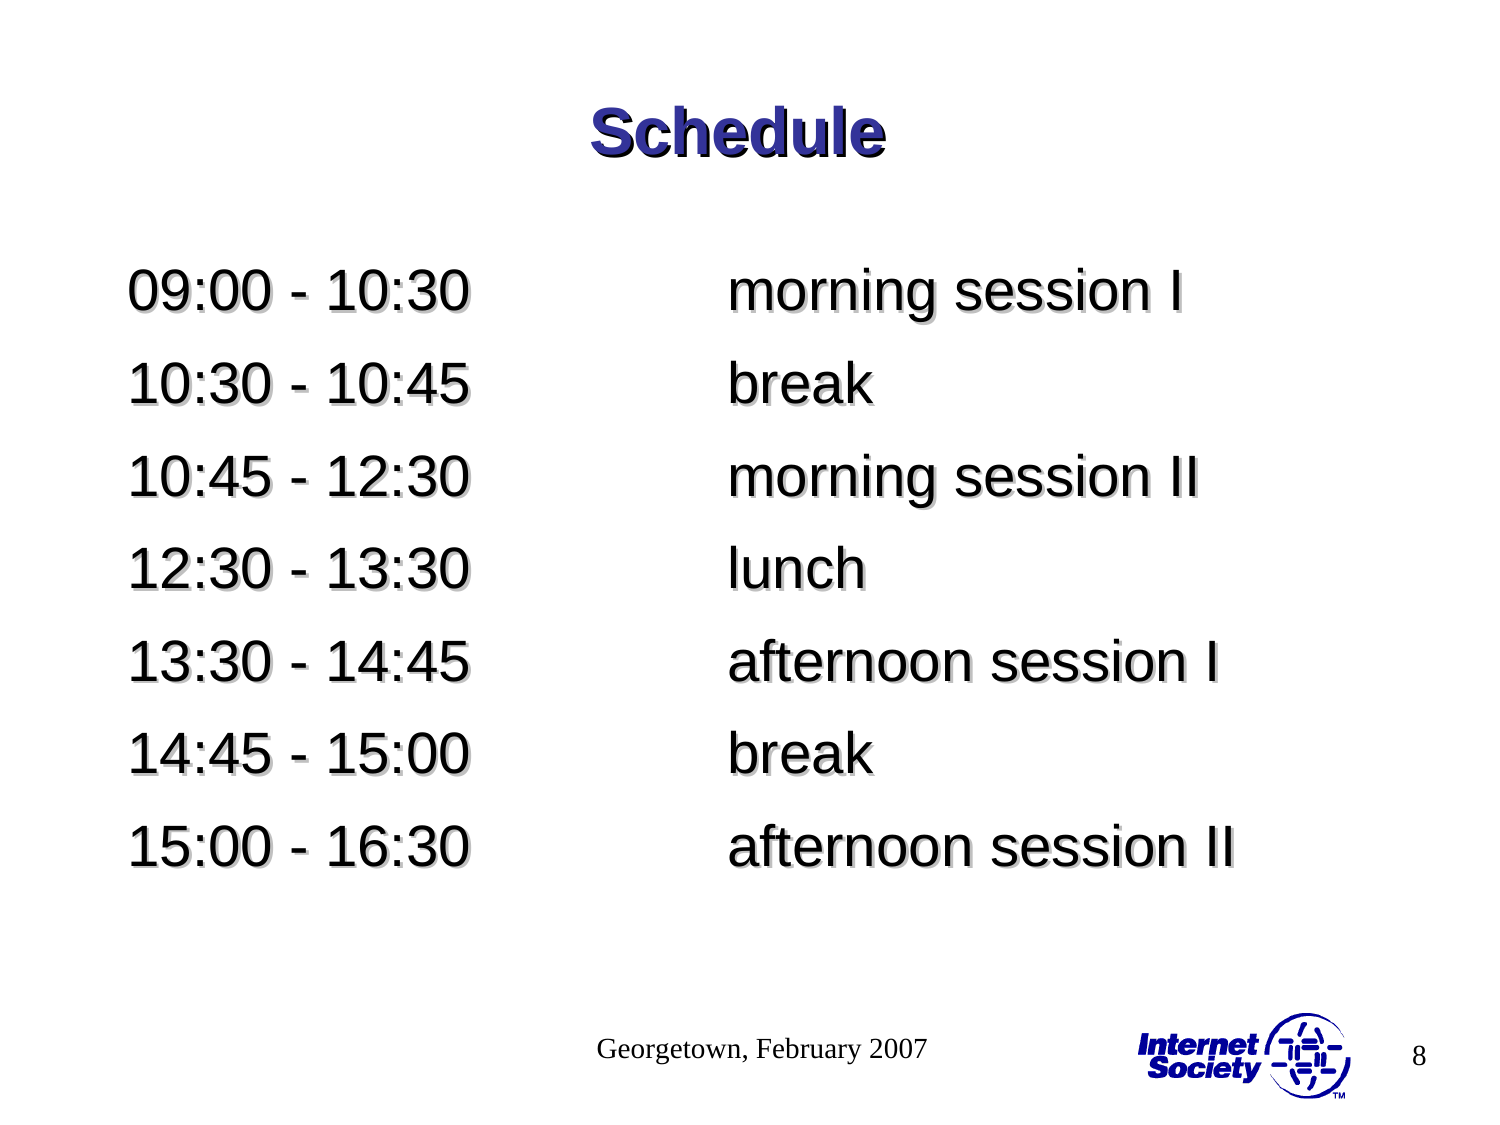

# Schedule
09:00 - 10:30		morning session I
10:30 - 10:45		break
10:45 - 12:30		morning session II
12:30 - 13:30 		lunch
13:30 - 14:45		afternoon session I
14:45 - 15:00		break
15:00 - 16:30		afternoon session II